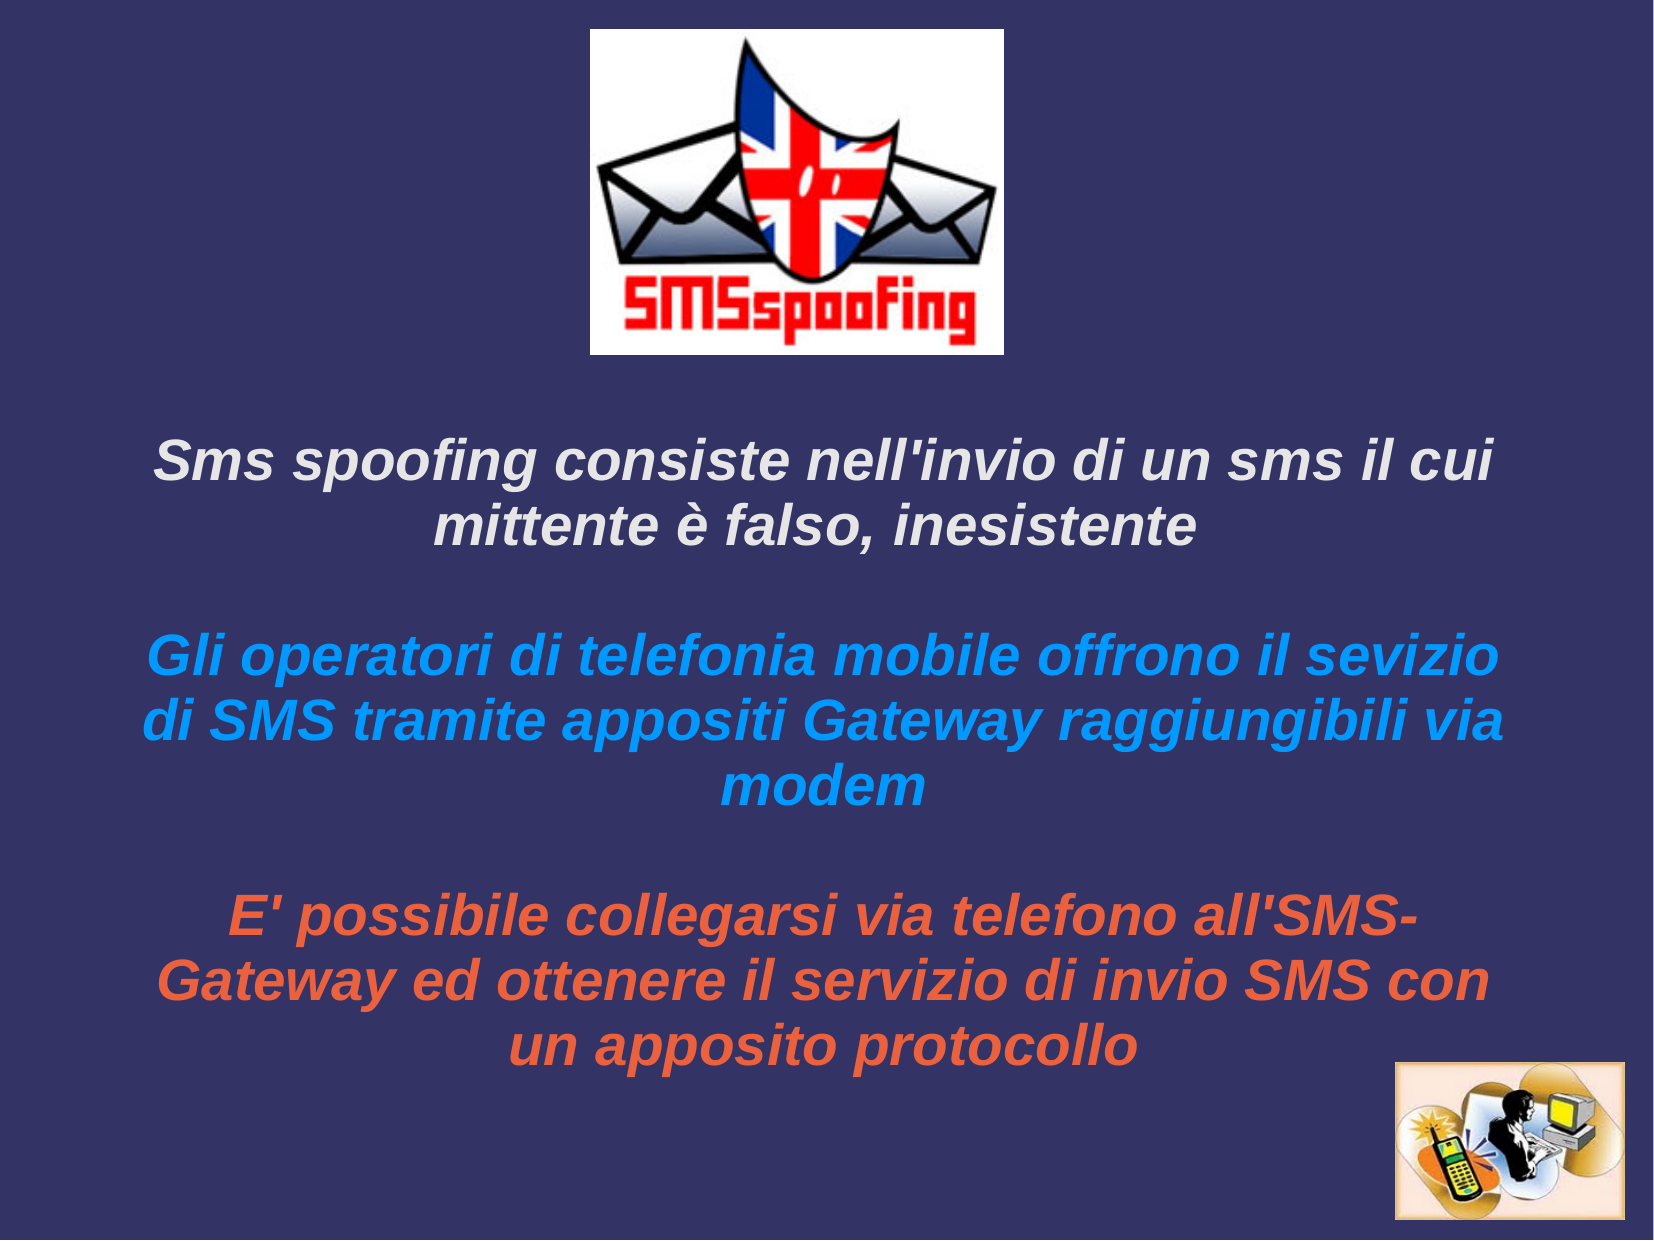

# Sms spoofing consiste nell'invio di un sms il cui mittente è falso, inesistente Gli operatori di telefonia mobile offrono il sevizio di SMS tramite appositi Gateway raggiungibili via modem E' possibile collegarsi via telefono all'SMS- Gateway ed ottenere il servizio di invio SMS con un apposito protocollo